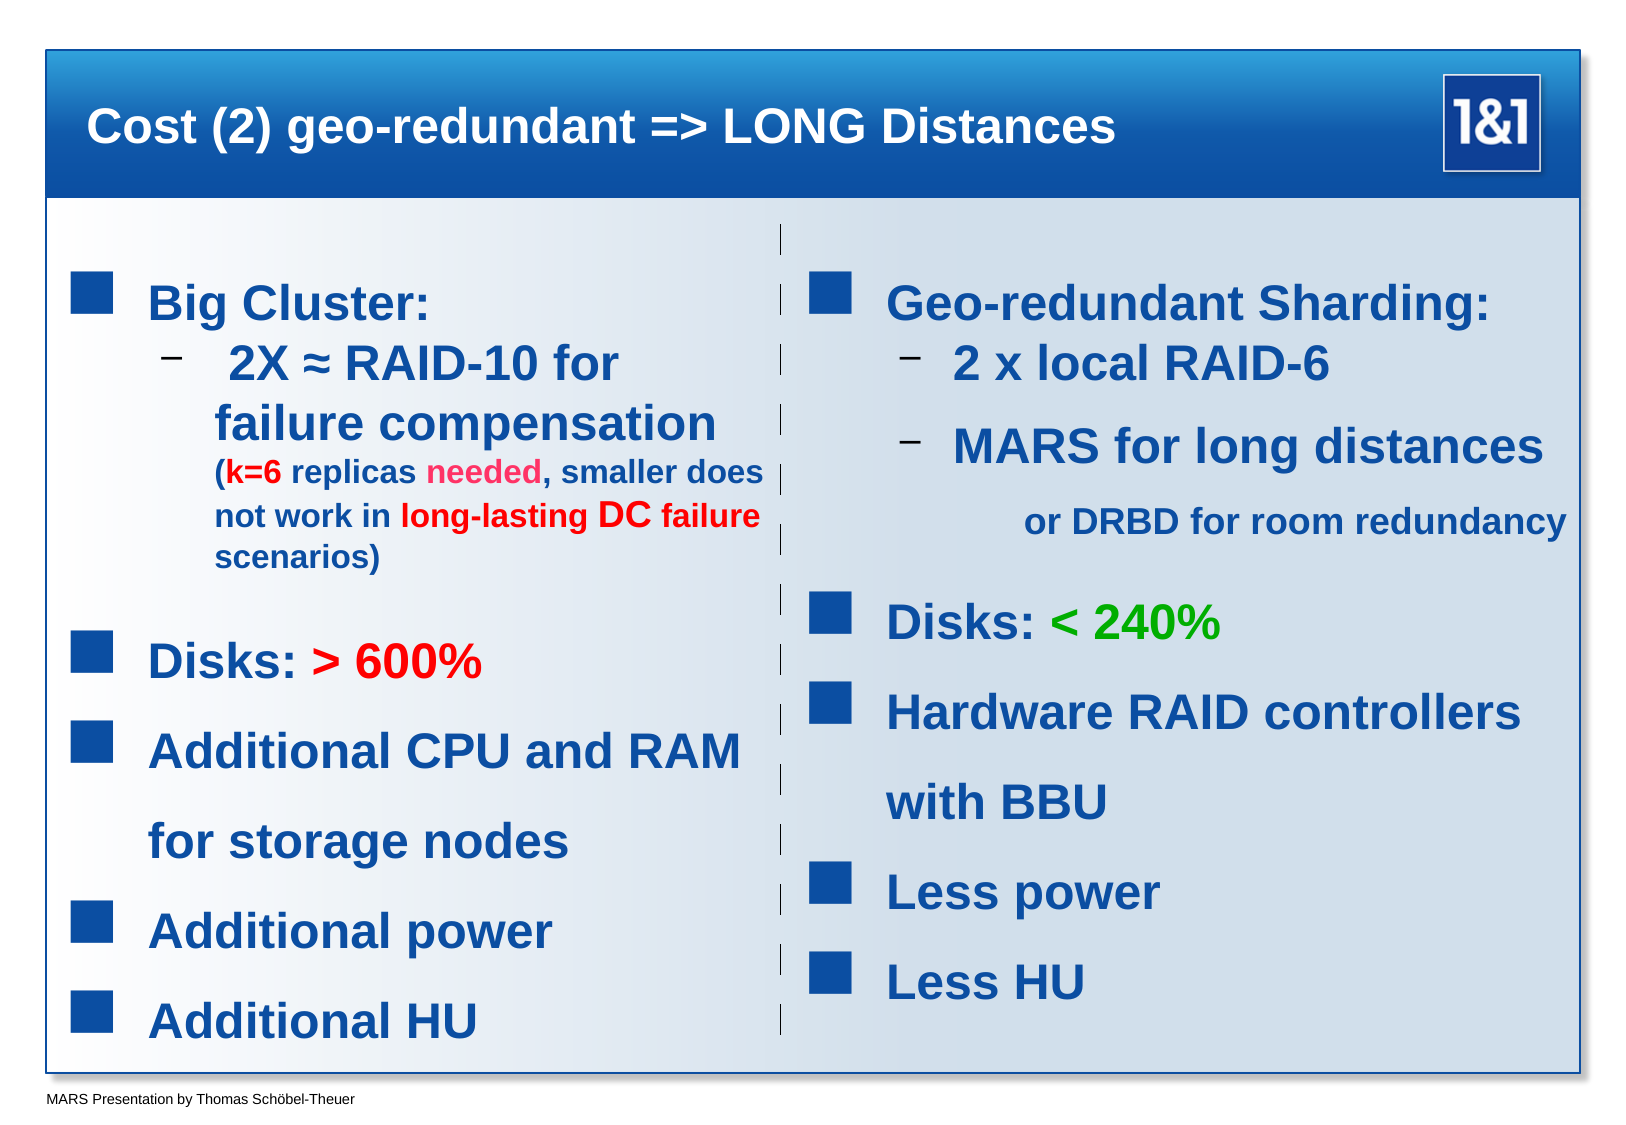

# Cost (2) geo-redundant => LONG Distances
Big Cluster:
 2X ≈ RAID-10 for failure compensation (k=6 replicas needed, smaller does not work in long-lasting DC failure scenarios)
Disks: > 600%
Additional CPU and RAM for storage nodes
Additional power
Additional HU
Geo-redundant Sharding:
2 x local RAID-6
MARS for long distances
or DRBD for room redundancy
Disks: < 240%
Hardware RAID controllers with BBU
Less power
Less HU
MARS Presentation by Thomas Schöbel-Theuer